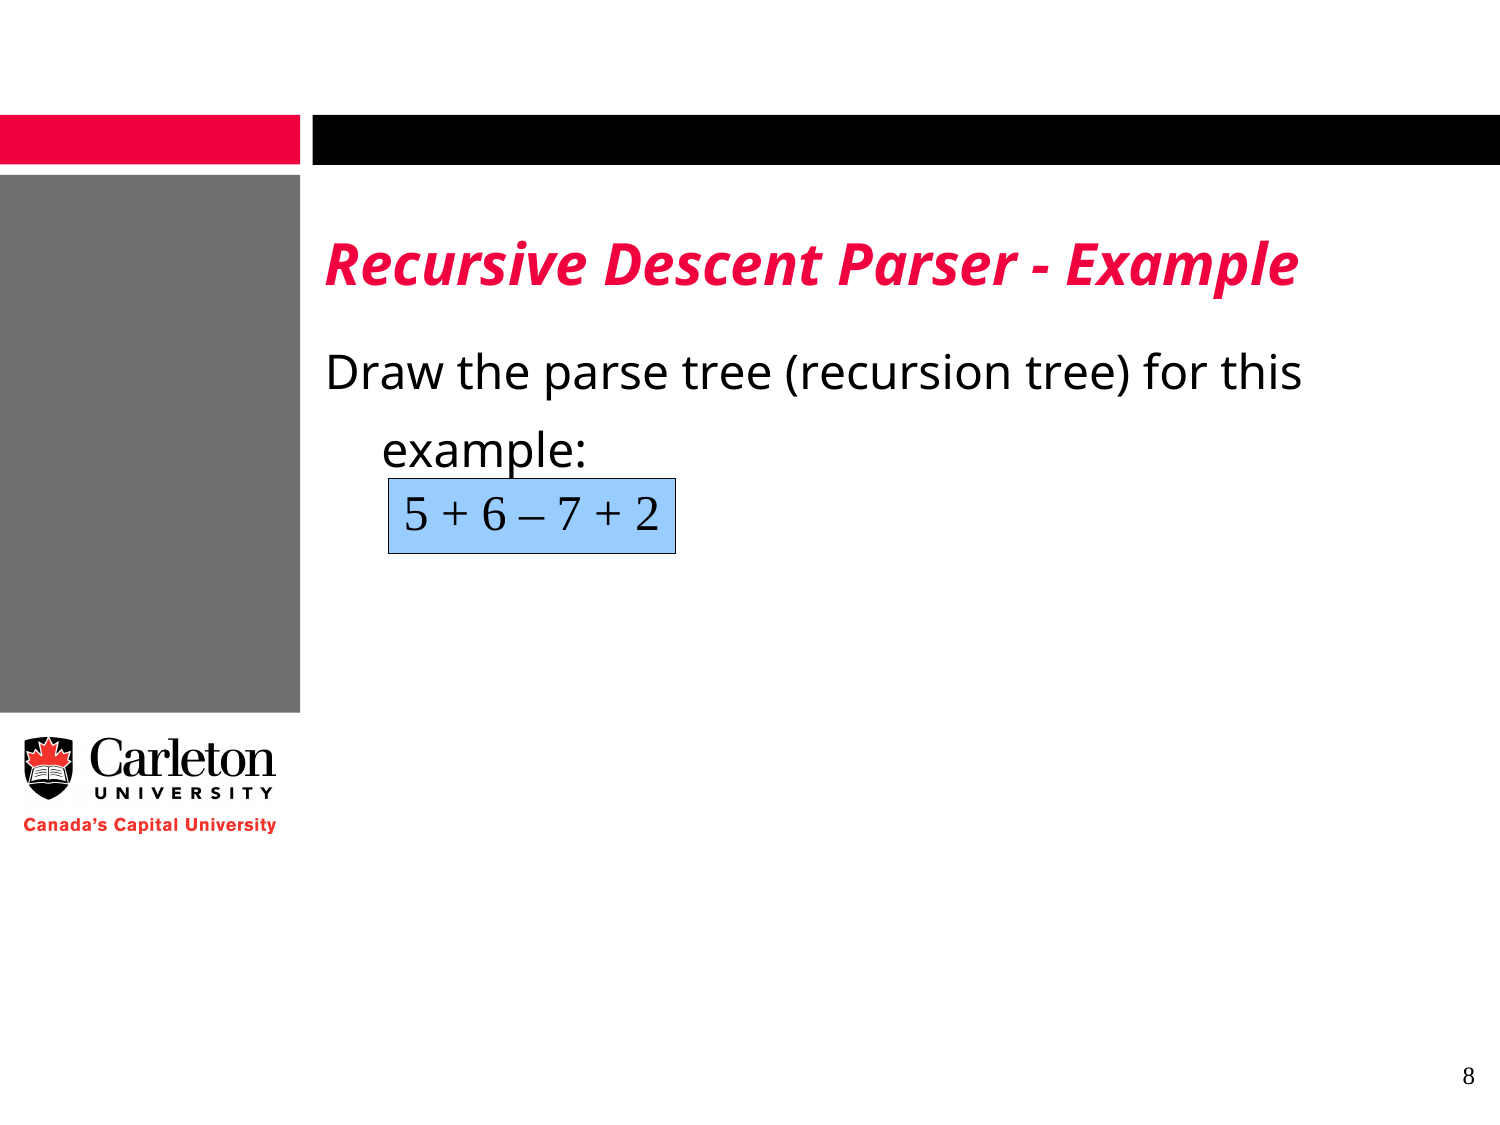

# Recursive Descent Parser - Example
Draw the parse tree (recursion tree) for this example:
5 + 6 – 7 + 2
8